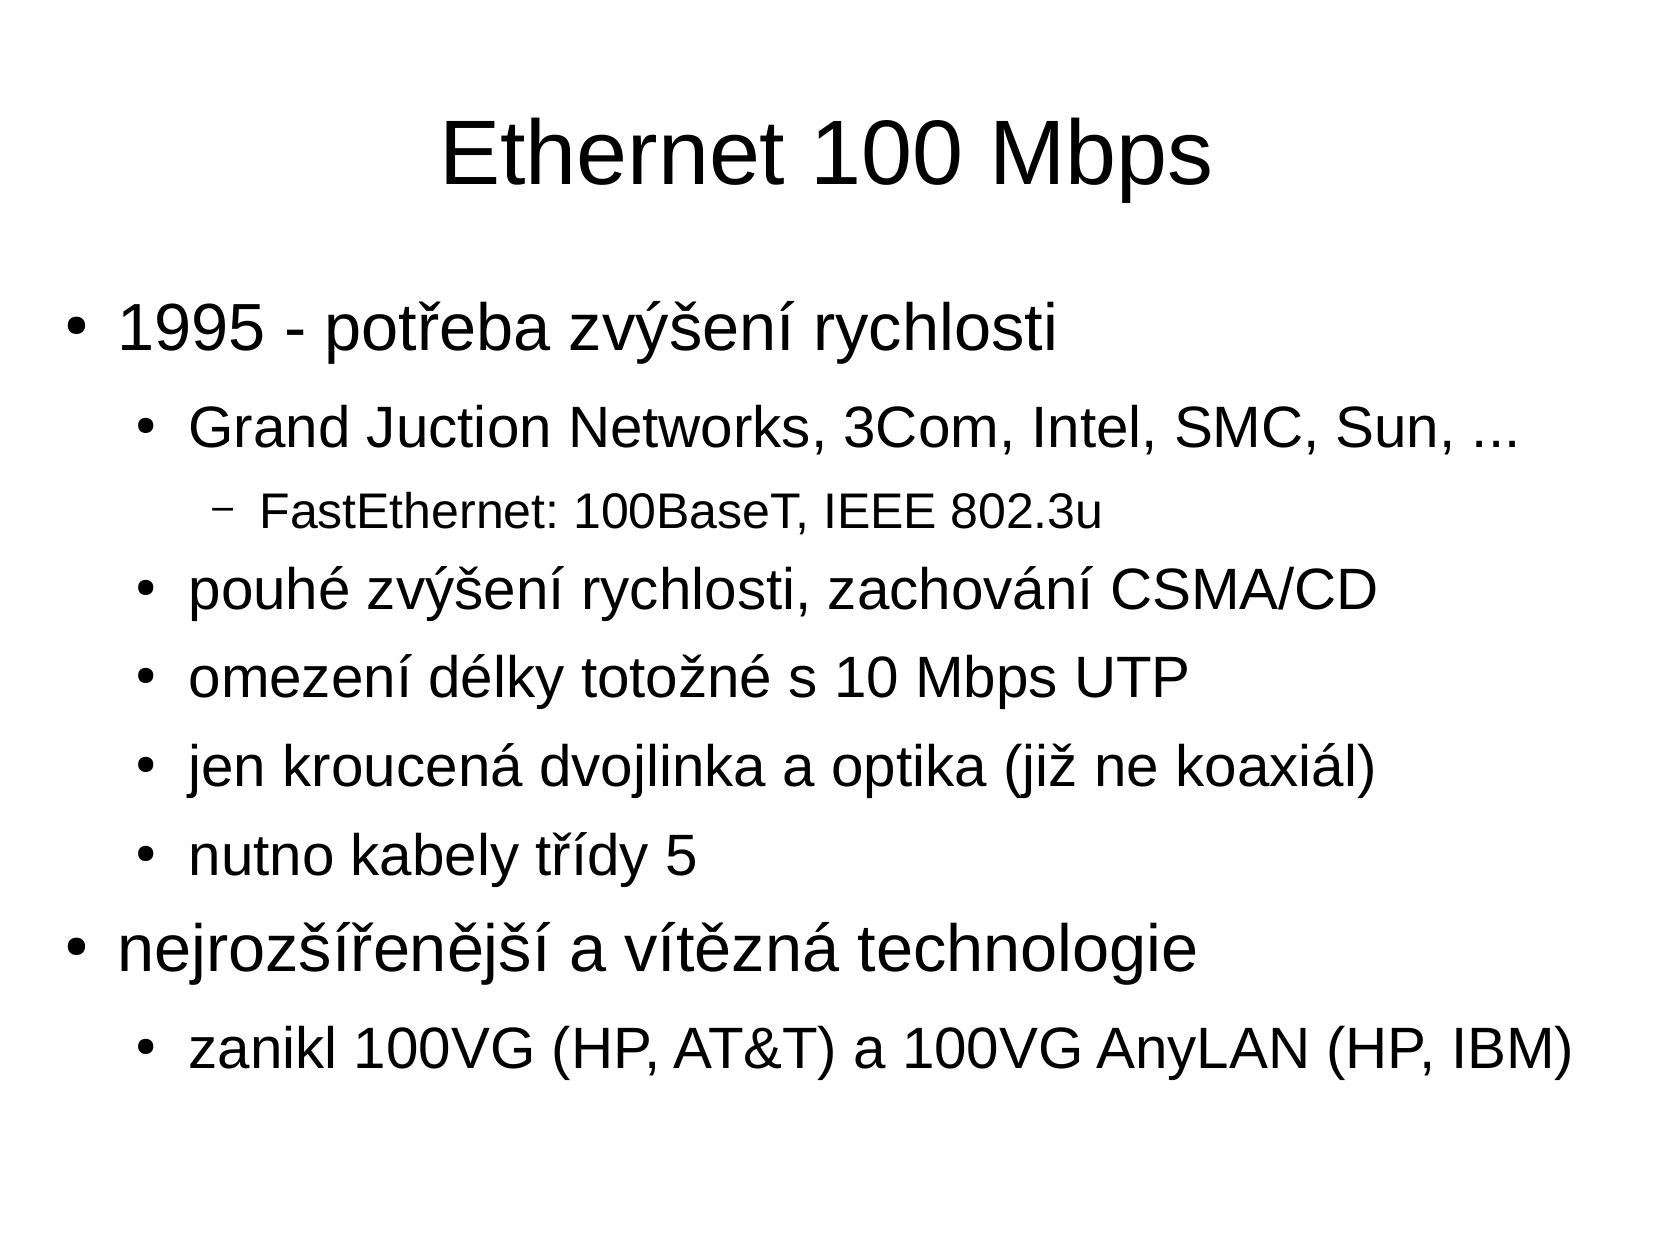

# Ethernet 100 Mbps
1995 - potřeba zvýšení rychlosti
Grand Juction Networks, 3Com, Intel, SMC, Sun, ...
FastEthernet: 100BaseT, IEEE 802.3u
pouhé zvýšení rychlosti, zachování CSMA/CD
omezení délky totožné s 10 Mbps UTP
jen kroucená dvojlinka a optika (již ne koaxiál)
nutno kabely třídy 5
nejrozšířenější a vítězná technologie
zanikl 100VG (HP, AT&T) a 100VG AnyLAN (HP, IBM)